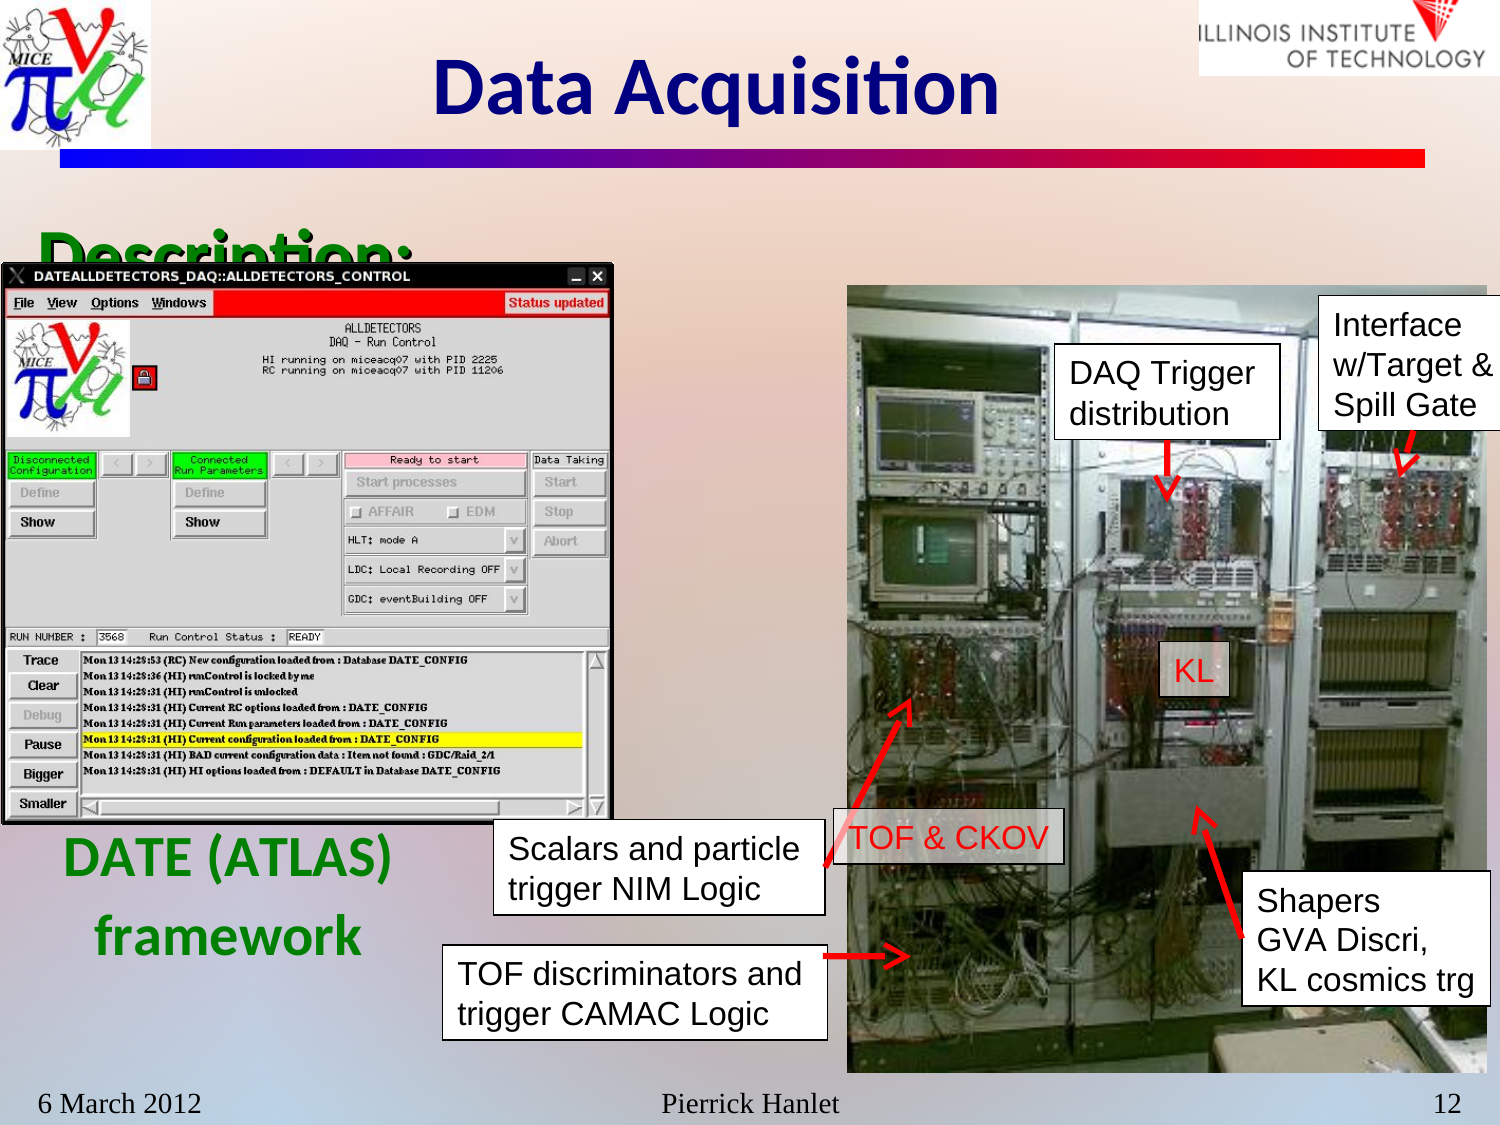

# Data Acquisition
Description:
Interface
w/Target &
Spill Gate
DAQ Trigger
distribution
KL
TOF & CKOV
Scalars and particle
trigger NIM Logic
DATE (ATLAS)
framework
Shapers
GVA Discri,
KL cosmics trg
TOF discriminators and
trigger CAMAC Logic
12